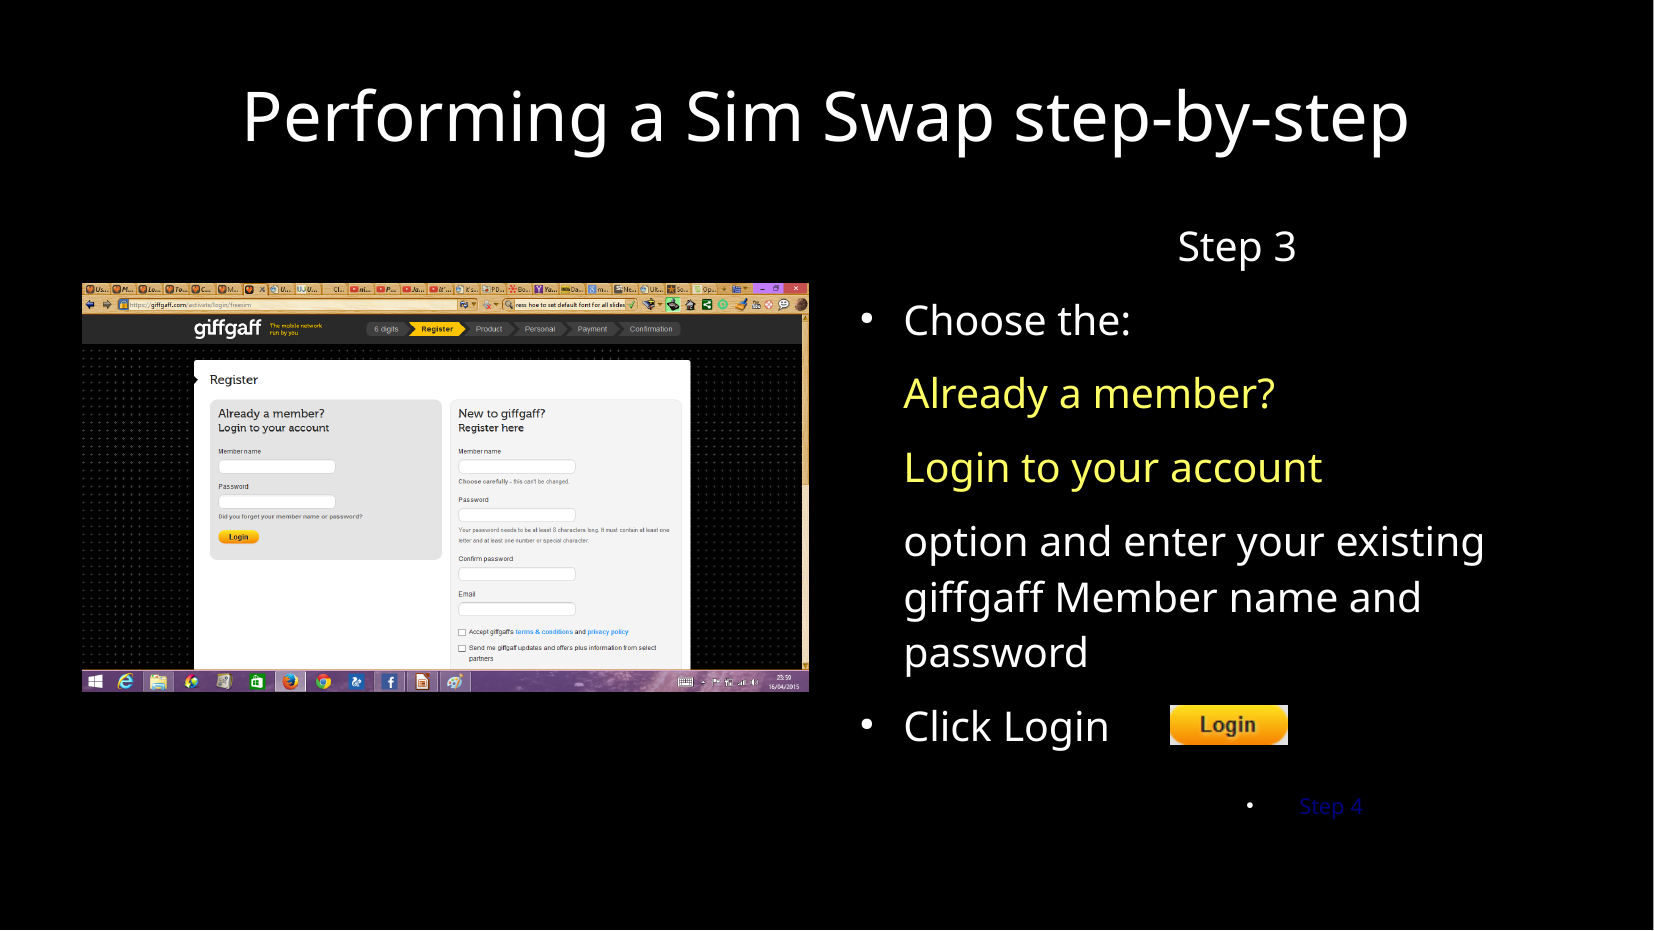

# Performing a Sim Swap step-by-step
Step 3
Choose the:
Already a member?
Login to your account
option and enter your existing giffgaff Member name and password
Click Login
Step 4